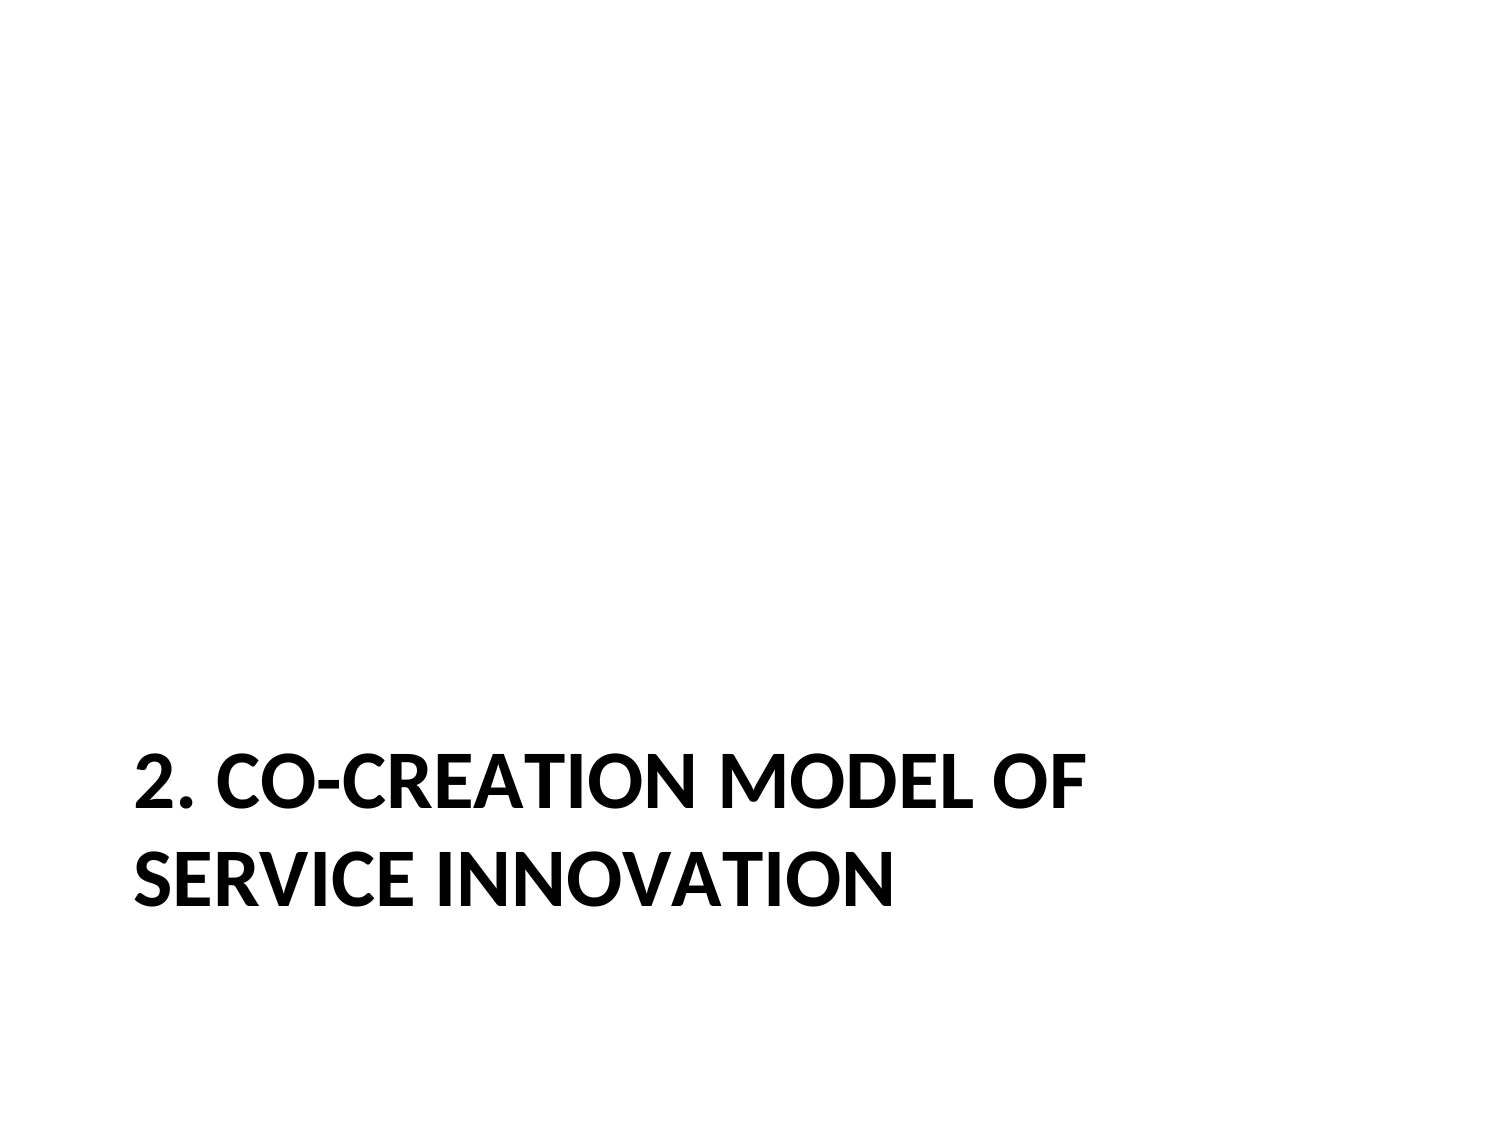

# 2. CO-CREATION MODEL OF SERVICE INNOVATION